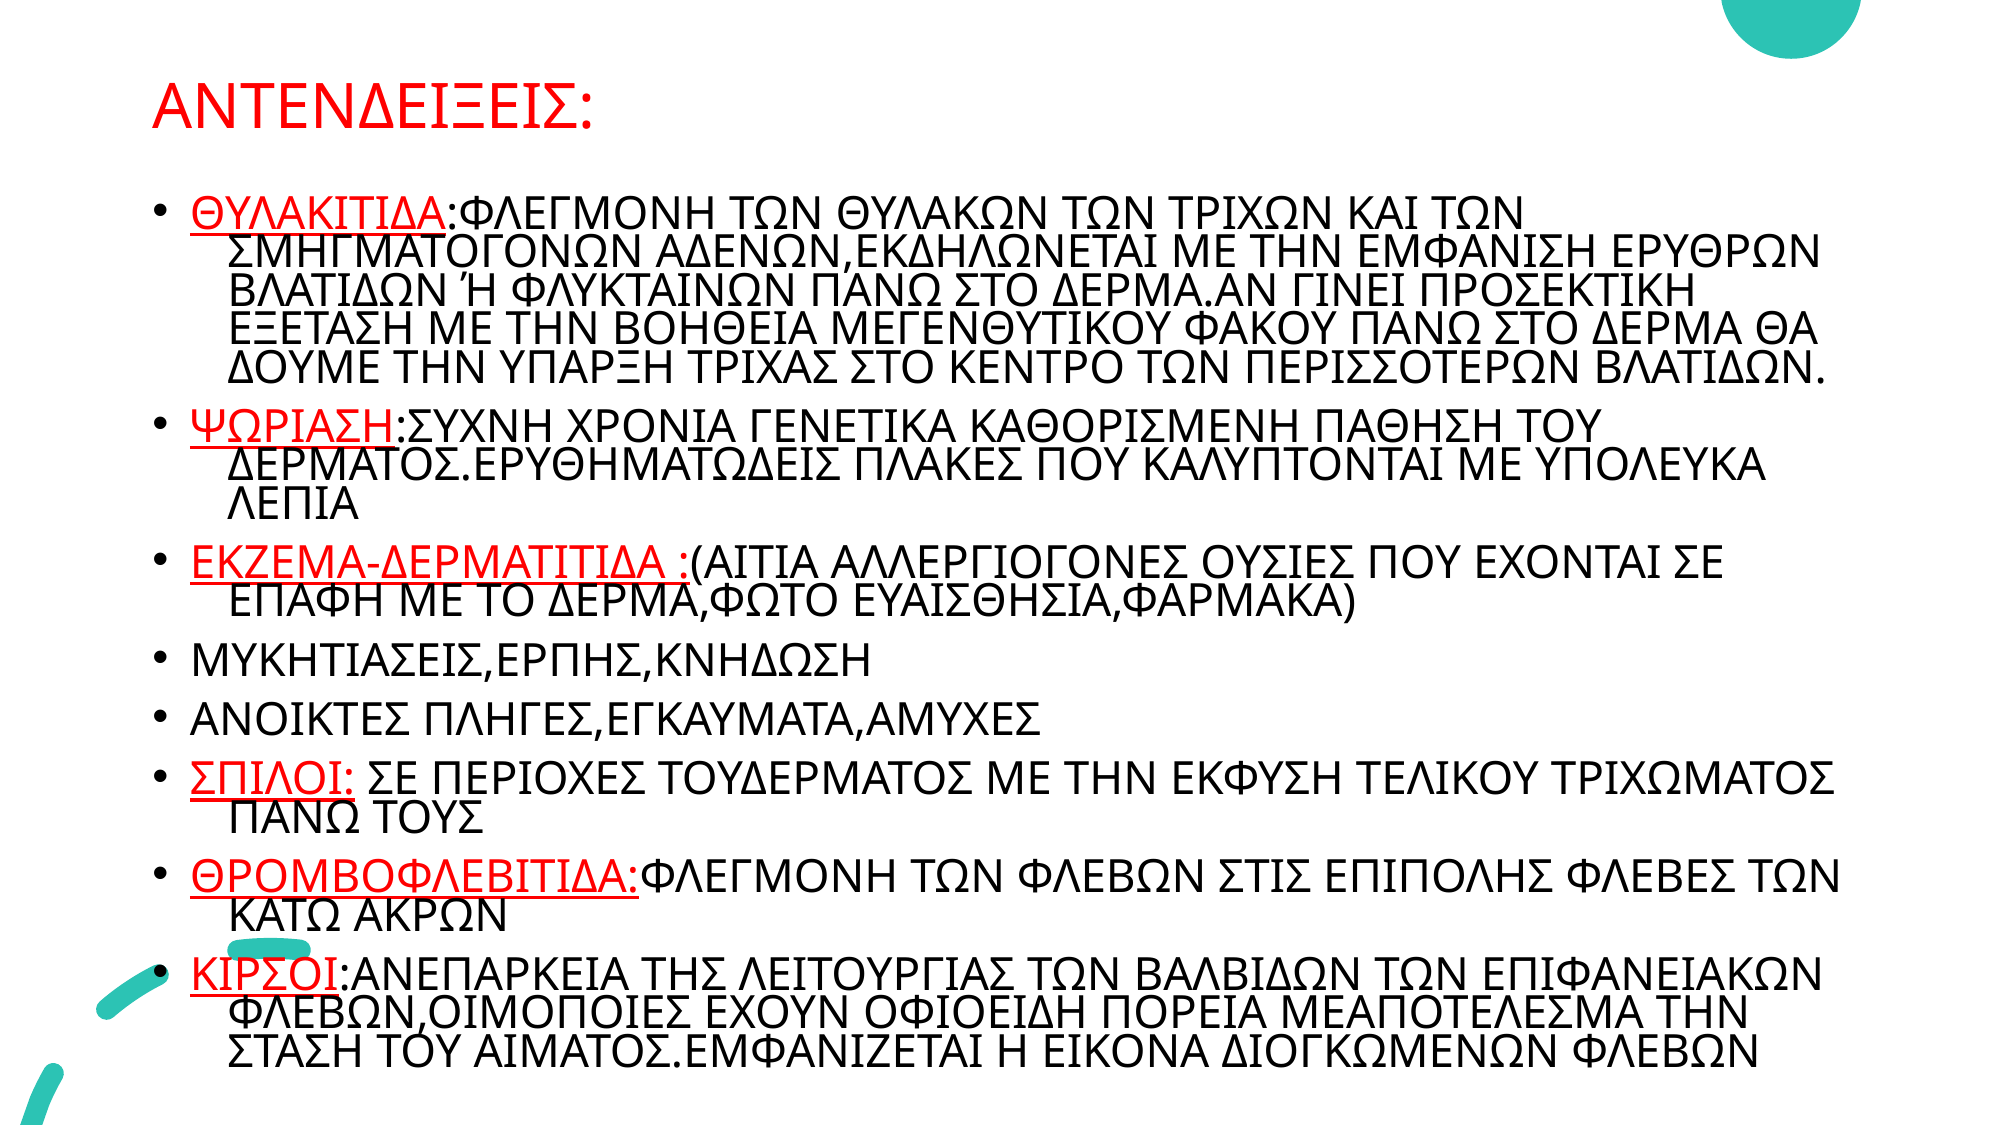

# ΑΝΤΕΝΔΕΙΞΕΙΣ:
ΘΥΛΑΚΙΤΙΔΑ:ΦΛΕΓΜΟΝΗ ΤΩΝ ΘΥΛΑΚΩΝ ΤΩΝ ΤΡΙΧΩΝ ΚΑΙ ΤΩΝ ΣΜΗΓΜΑΤΟΓΟΝΩΝ ΑΔΕΝΩΝ,ΕΚΔΗΛΩΝΕΤΑΙ ΜΕ ΤΗΝ ΕΜΦΑΝΙΣΗ ΕΡΥΘΡΩΝ ΒΛΑΤΙΔΩΝ Ή ΦΛΥΚΤΑΙΝΩΝ ΠΑΝΩ ΣΤΟ ΔΕΡΜΑ.ΑΝ ΓΙΝΕΙ ΠΡΟΣΕΚΤΙΚΗ ΕΞΕΤΑΣΗ ΜΕ ΤΗΝ ΒΟΗΘΕΙΑ ΜΕΓΕΝΘΥΤΙΚΟΥ ΦΑΚΟΥ ΠΑΝΩ ΣΤΟ ΔΕΡΜΑ ΘΑ ΔΟΥΜΕ ΤΗΝ ΥΠΑΡΞΗ ΤΡΙΧΑΣ ΣΤΟ ΚΕΝΤΡΟ ΤΩΝ ΠΕΡΙΣΣΟΤΕΡΩΝ ΒΛΑΤΙΔΩΝ.
ΨΩΡΙΑΣΗ:ΣΥΧΝΗ ΧΡΟΝΙΑ ΓΕΝΕΤΙΚΑ ΚΑΘΟΡΙΣΜΕΝΗ ΠΑΘΗΣΗ ΤΟΥ ΔΕΡΜΑΤΟΣ.ΕΡΥΘΗΜΑΤΩΔΕΙΣ ΠΛΑΚΕΣ ΠΟΥ ΚΑΛΥΠΤΟΝΤΑΙ ΜΕ ΥΠΟΛΕΥΚΑ ΛΕΠΙΑ
ΕΚΖΕΜΑ-ΔΕΡΜΑΤΙΤΙΔΑ :(ΑΙΤΙΑ ΑΛΛΕΡΓΙΟΓΟΝΕΣ ΟΥΣΙΕΣ ΠΟΥ ΕΧΟΝΤΑΙ ΣΕ ΕΠΑΦΗ ΜΕ ΤΟ ΔΕΡΜΑ,ΦΩΤΟ ΕΥΑΙΣΘΗΣΙΑ,ΦΑΡΜΑΚΑ)
ΜΥΚΗΤΙΑΣΕΙΣ,ΕΡΠΗΣ,ΚΝΗΔΩΣΗ
ΑΝΟΙΚΤΕΣ ΠΛΗΓΕΣ,ΕΓΚΑΥΜΑΤΑ,ΑΜΥΧΕΣ
ΣΠΙΛΟΙ: ΣΕ ΠΕΡΙΟΧΕΣ ΤΟΥΔΕΡΜΑΤΟΣ ΜΕ ΤΗΝ ΕΚΦΥΣΗ ΤΕΛΙΚΟΥ ΤΡΙΧΩΜΑΤΟΣ ΠΑΝΩ ΤΟΥΣ
ΘΡΟΜΒΟΦΛΕΒΙΤΙΔΑ:ΦΛΕΓΜΟΝΗ ΤΩΝ ΦΛΕΒΩΝ ΣΤΙΣ ΕΠΙΠΟΛΗΣ ΦΛΕΒΕΣ ΤΩΝ ΚΑΤΩ ΑΚΡΩΝ
ΚΙΡΣΟΙ:ΑΝΕΠΑΡΚΕΙΑ ΤΗΣ ΛΕΙΤΟΥΡΓΙΑΣ ΤΩΝ ΒΑΛΒΙΔΩΝ ΤΩΝ ΕΠΙΦΑΝΕΙΑΚΩΝ ΦΛΕΒΩΝ,ΟΙΜΟΠΟΙΕΣ ΕΧΟΥΝ ΟΦΙΟΕΙΔΗ ΠΟΡΕΙΑ ΜΕΑΠΟΤΕΛΕΣΜΑ ΤΗΝ ΣΤΑΣΗ ΤΟΥ ΑΙΜΑΤΟΣ.ΕΜΦΑΝΙΖΕΤΑΙ Η ΕΙΚΟΝΑ ΔΙΟΓΚΩΜΕΝΩΝ ΦΛΕΒΩΝ